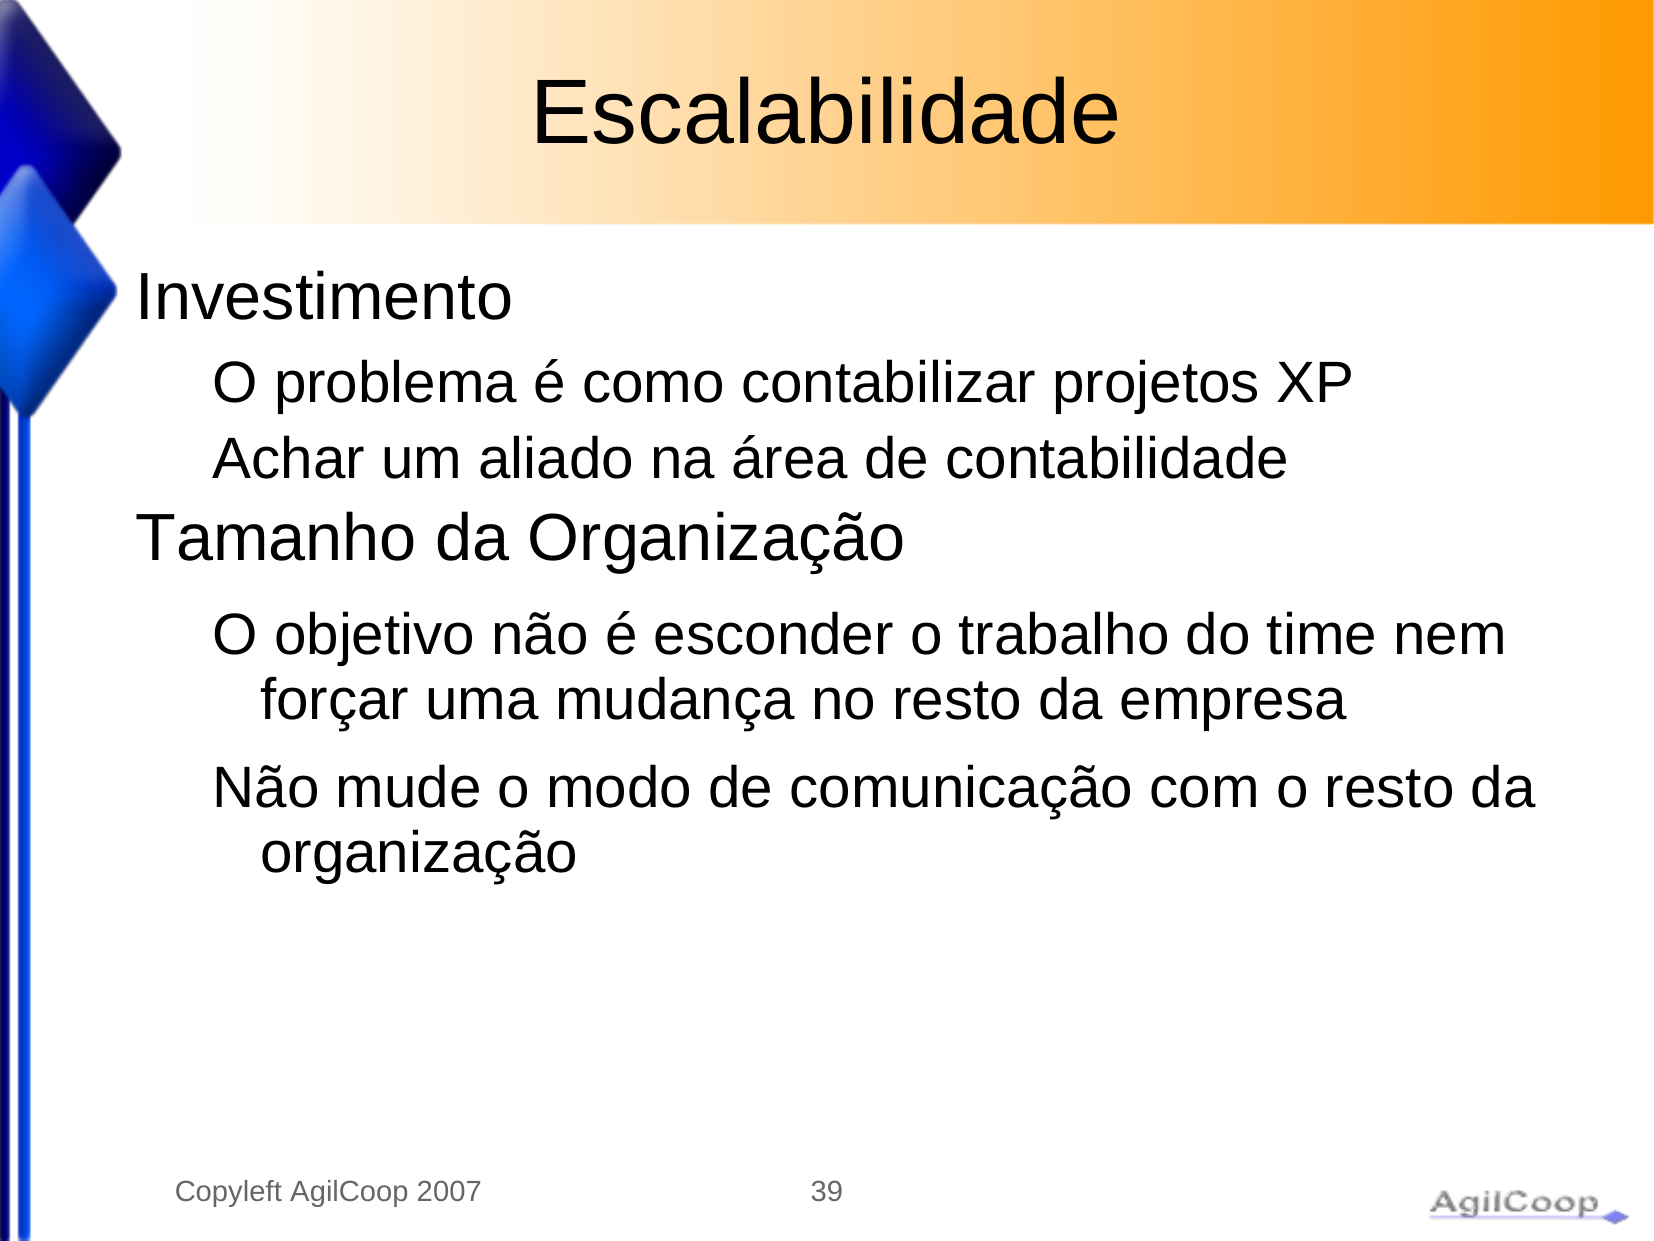

# Escalabilidade
Investimento
O problema é como contabilizar projetos XP
Achar um aliado na área de contabilidade
Tamanho da Organização
O objetivo não é esconder o trabalho do time nem forçar uma mudança no resto da empresa
Não mude o modo de comunicação com o resto da organização
Copyleft AgilCoop 2007
39